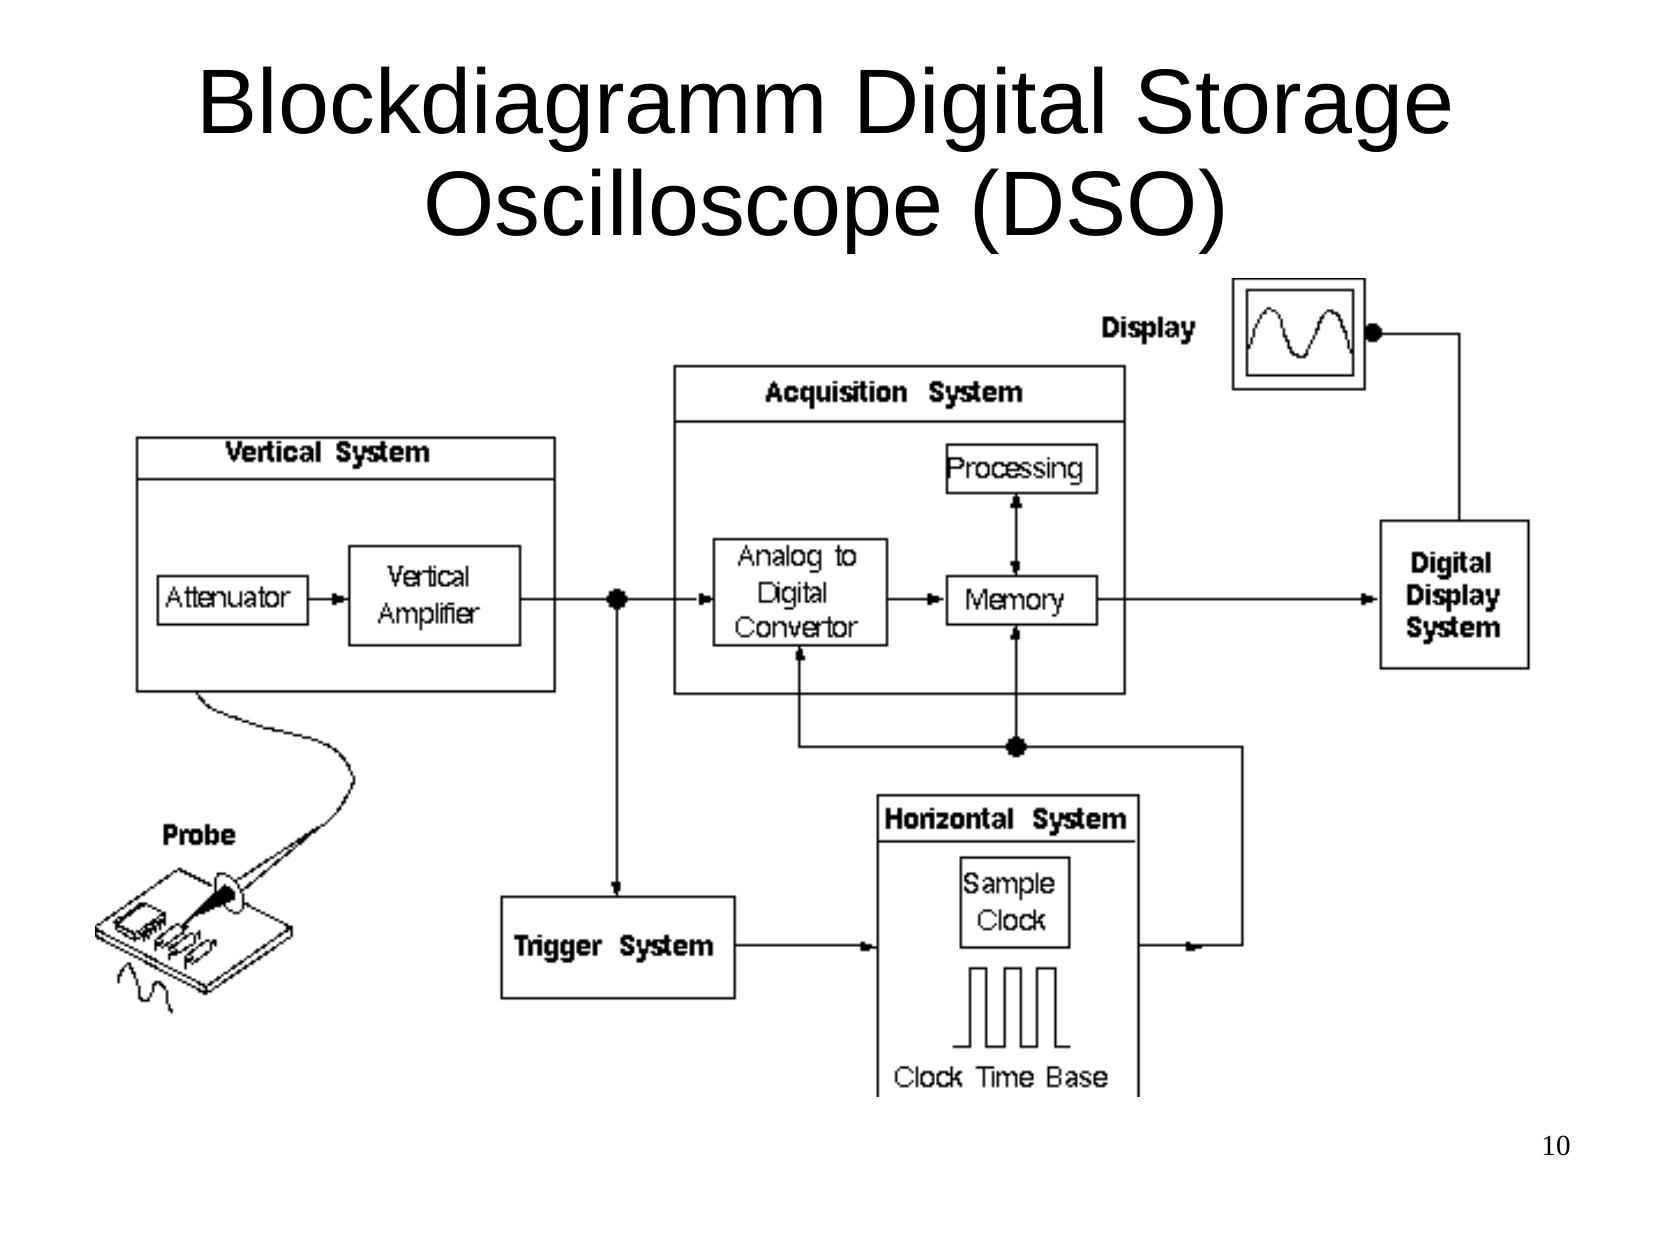

# Blockdiagramm Digital Storage Oscilloscope (DSO)
10